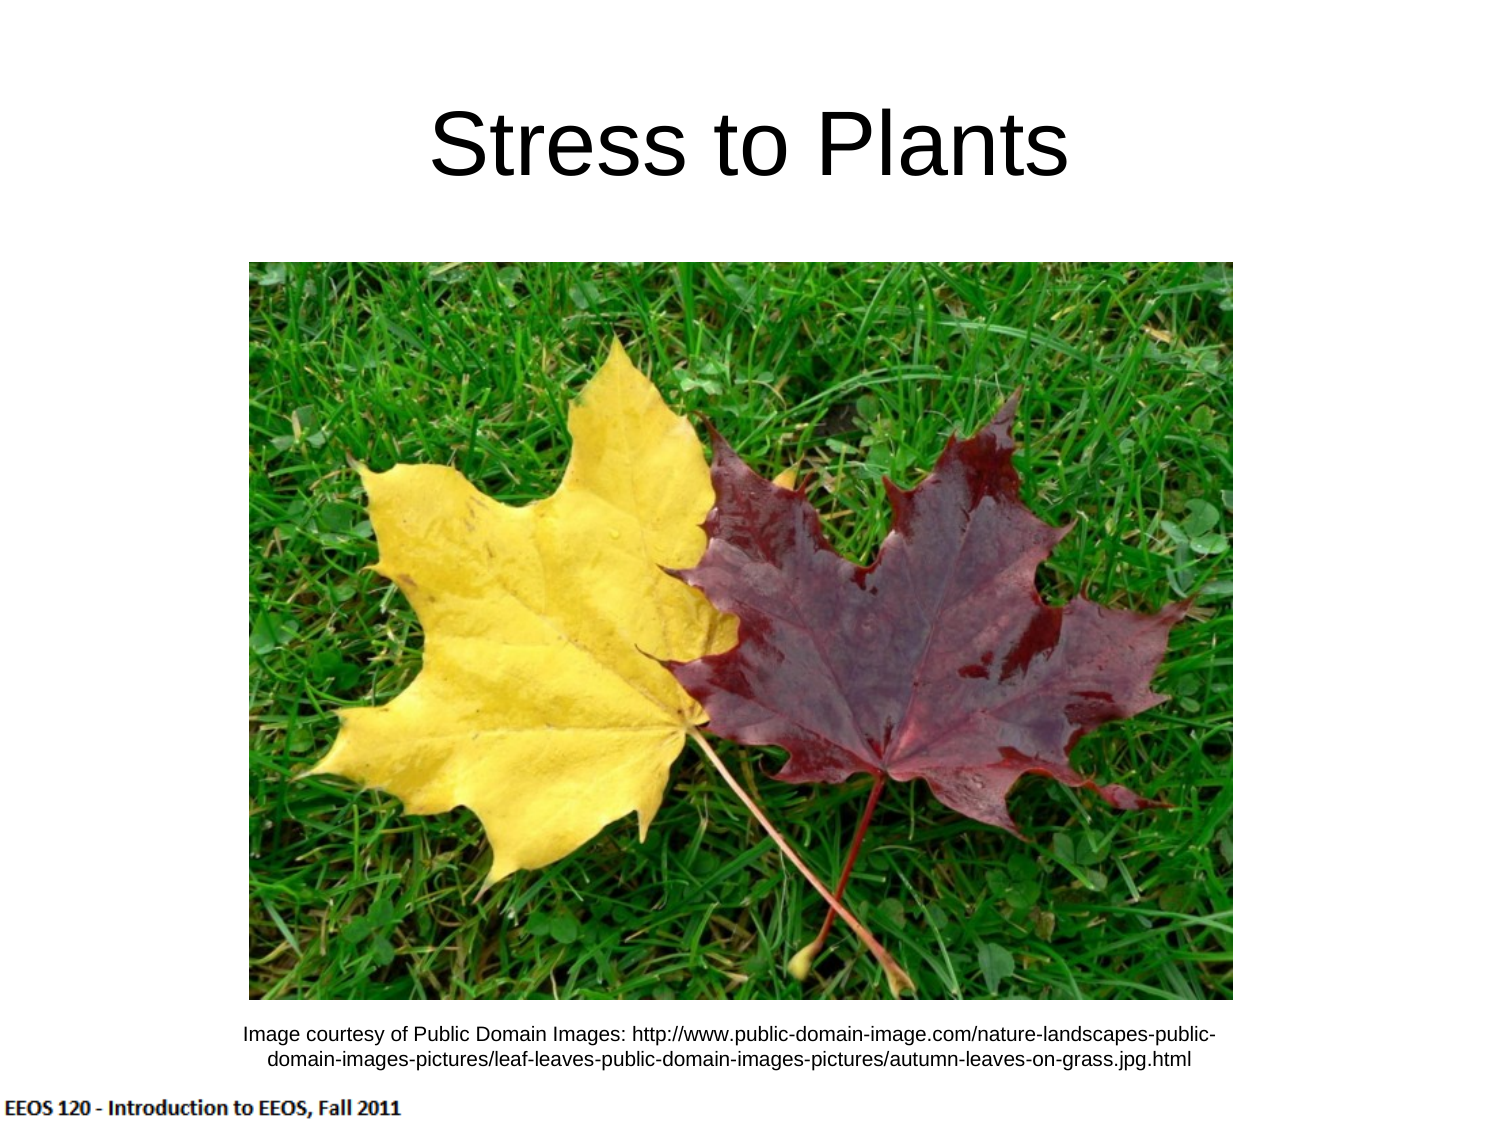

# Stress to Plants
Image courtesy of Public Domain Images: http://www.public-domain-image.com/nature-landscapes-public-domain-images-pictures/leaf-leaves-public-domain-images-pictures/autumn-leaves-on-grass.jpg.html